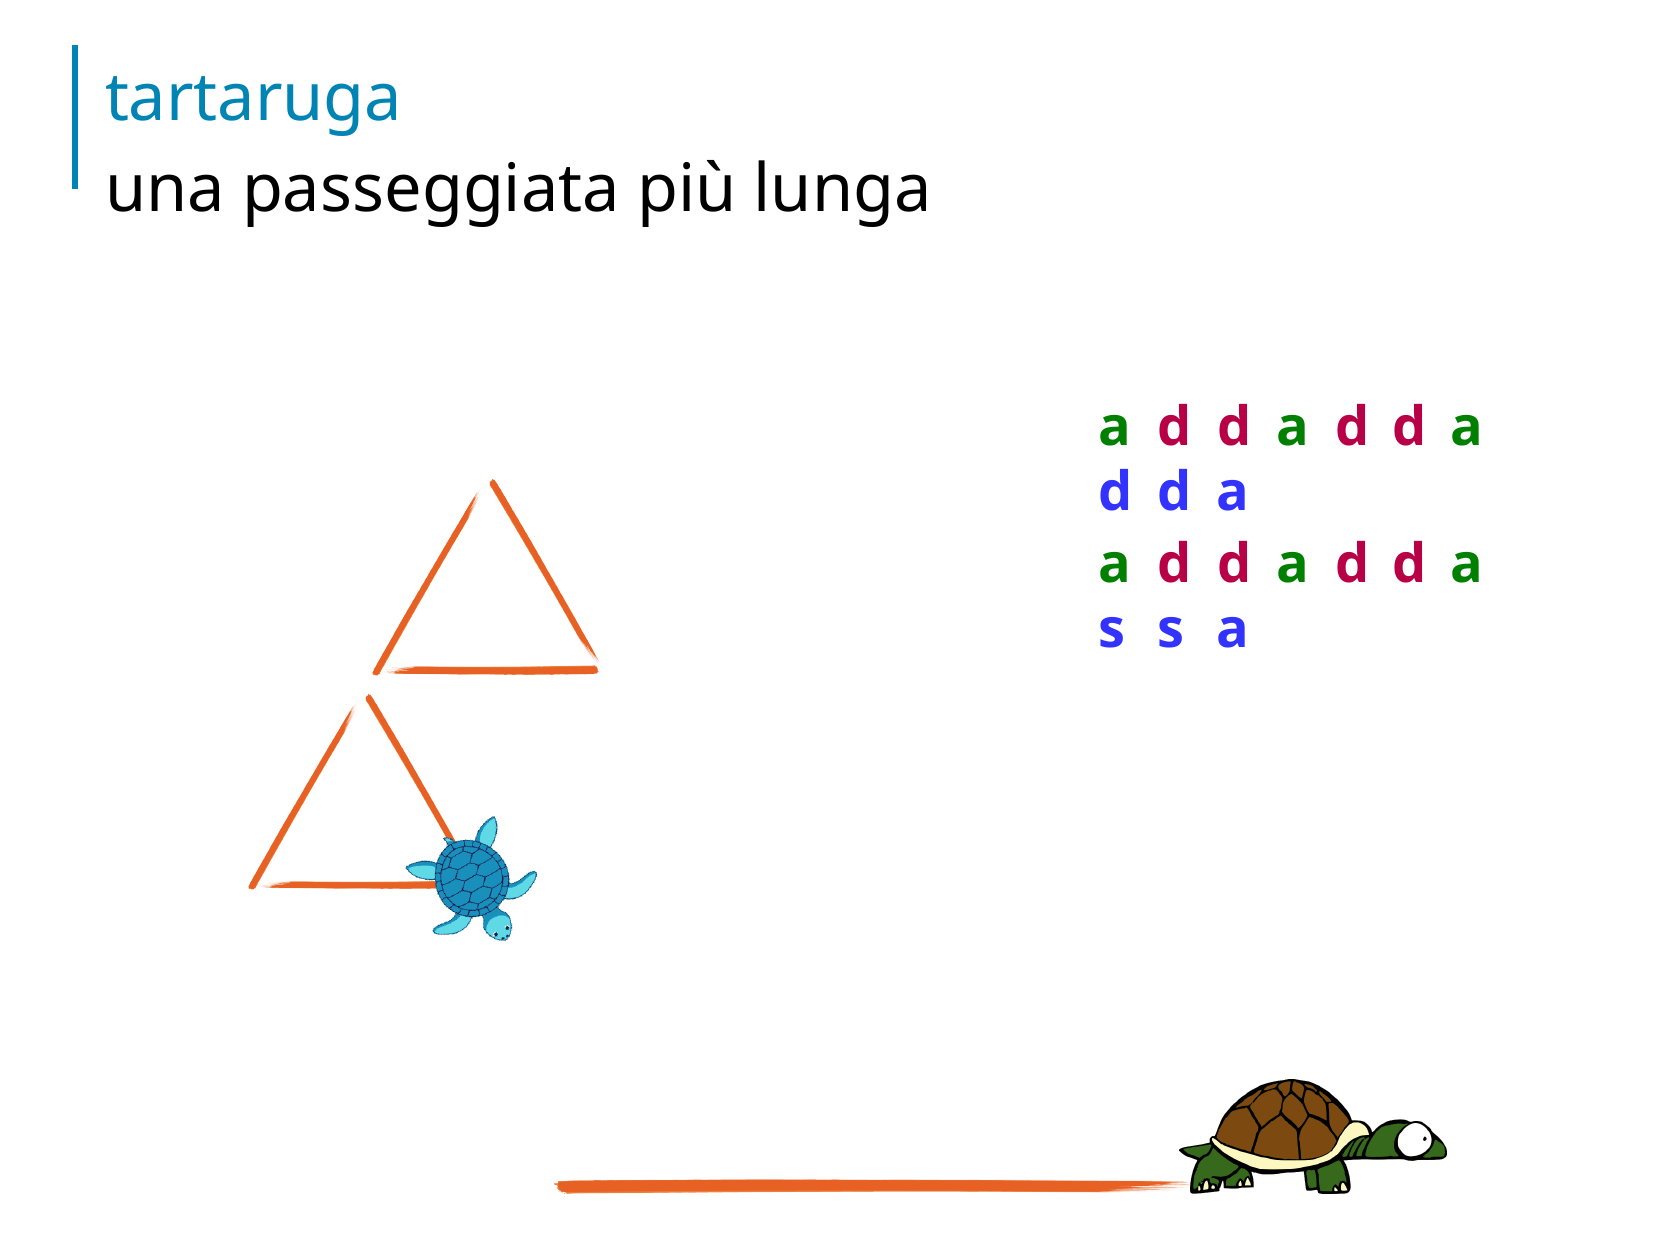

# tartaruga una passeggiata più lunga
a
d
d
a
d
d
a
d
d
a
a
d
d
a
d
d
a
s
s
a